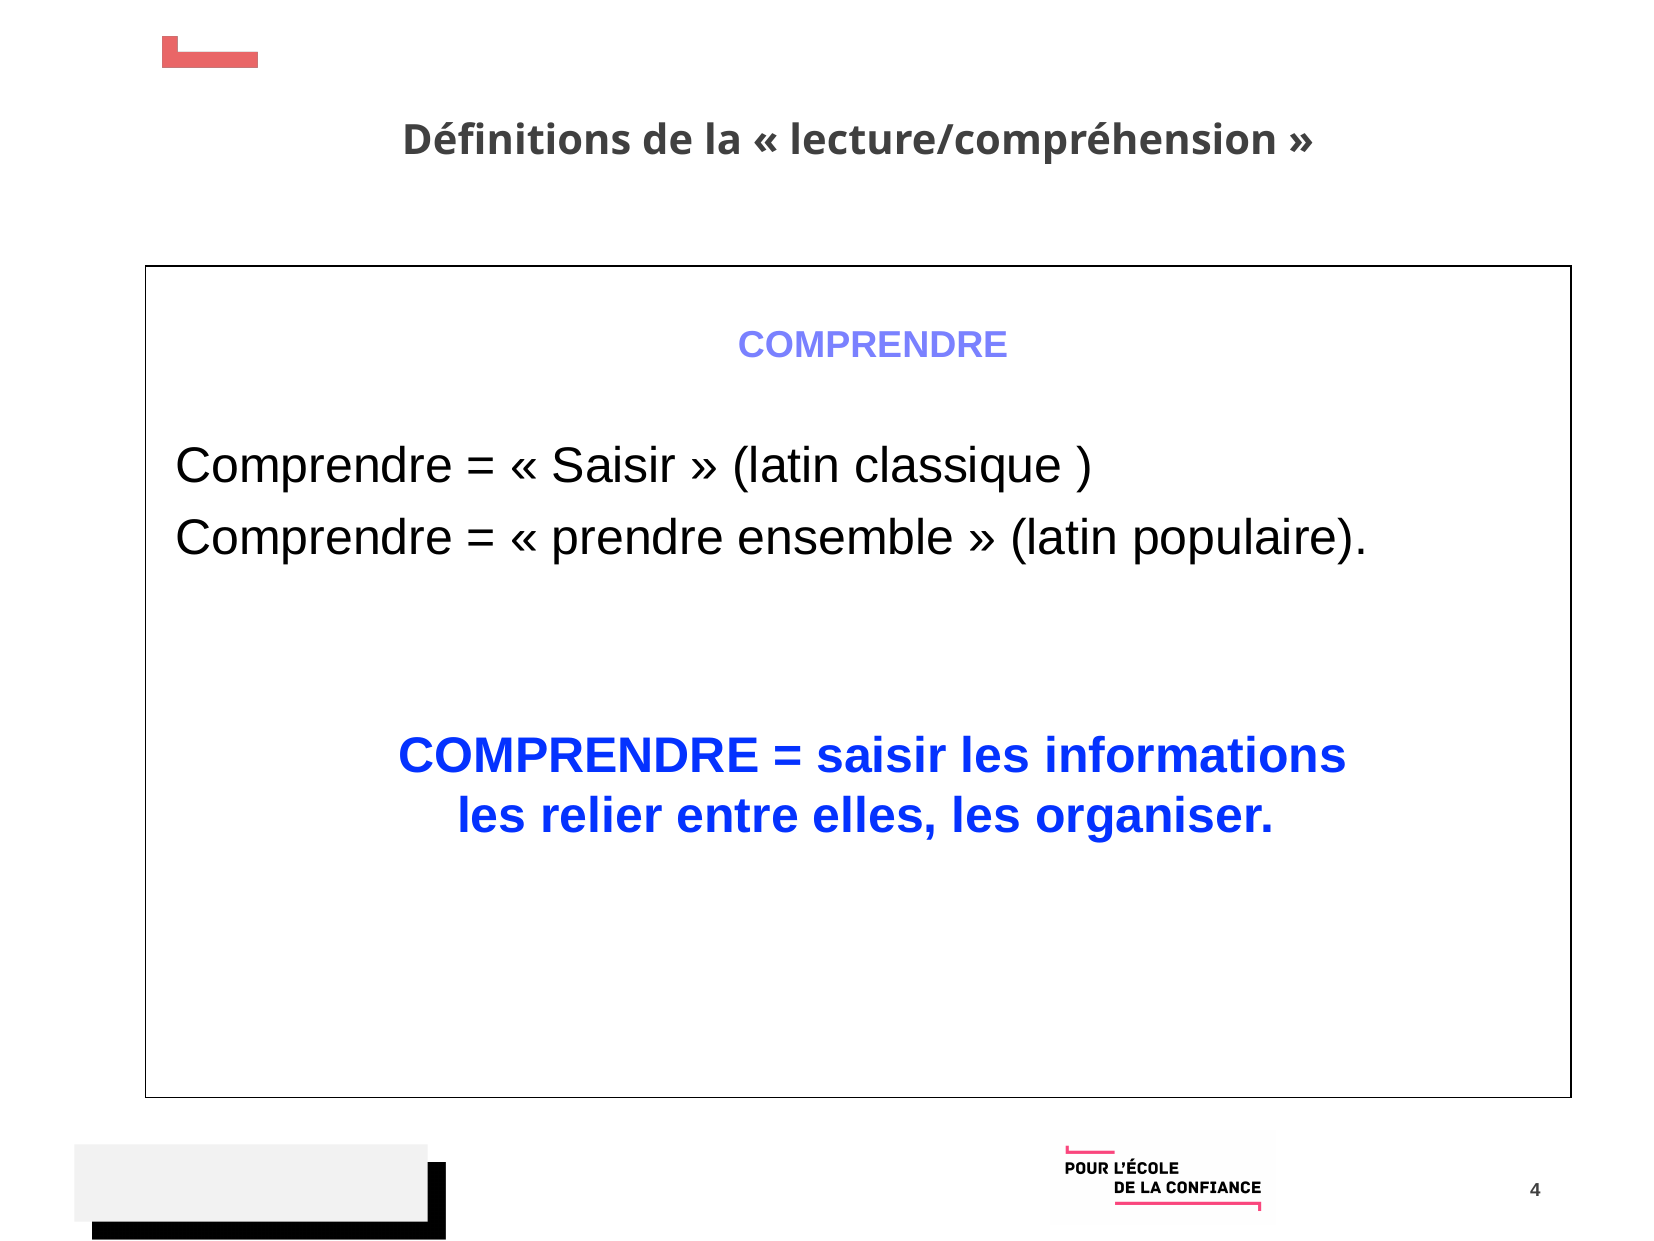

# Définitions de la « lecture/compréhension »
COMPRENDRE
Comprendre = « Saisir » (latin classique )
Comprendre = « prendre ensemble » (latin populaire).
COMPRENDRE = saisir les informations
les relier entre elles, les organiser.